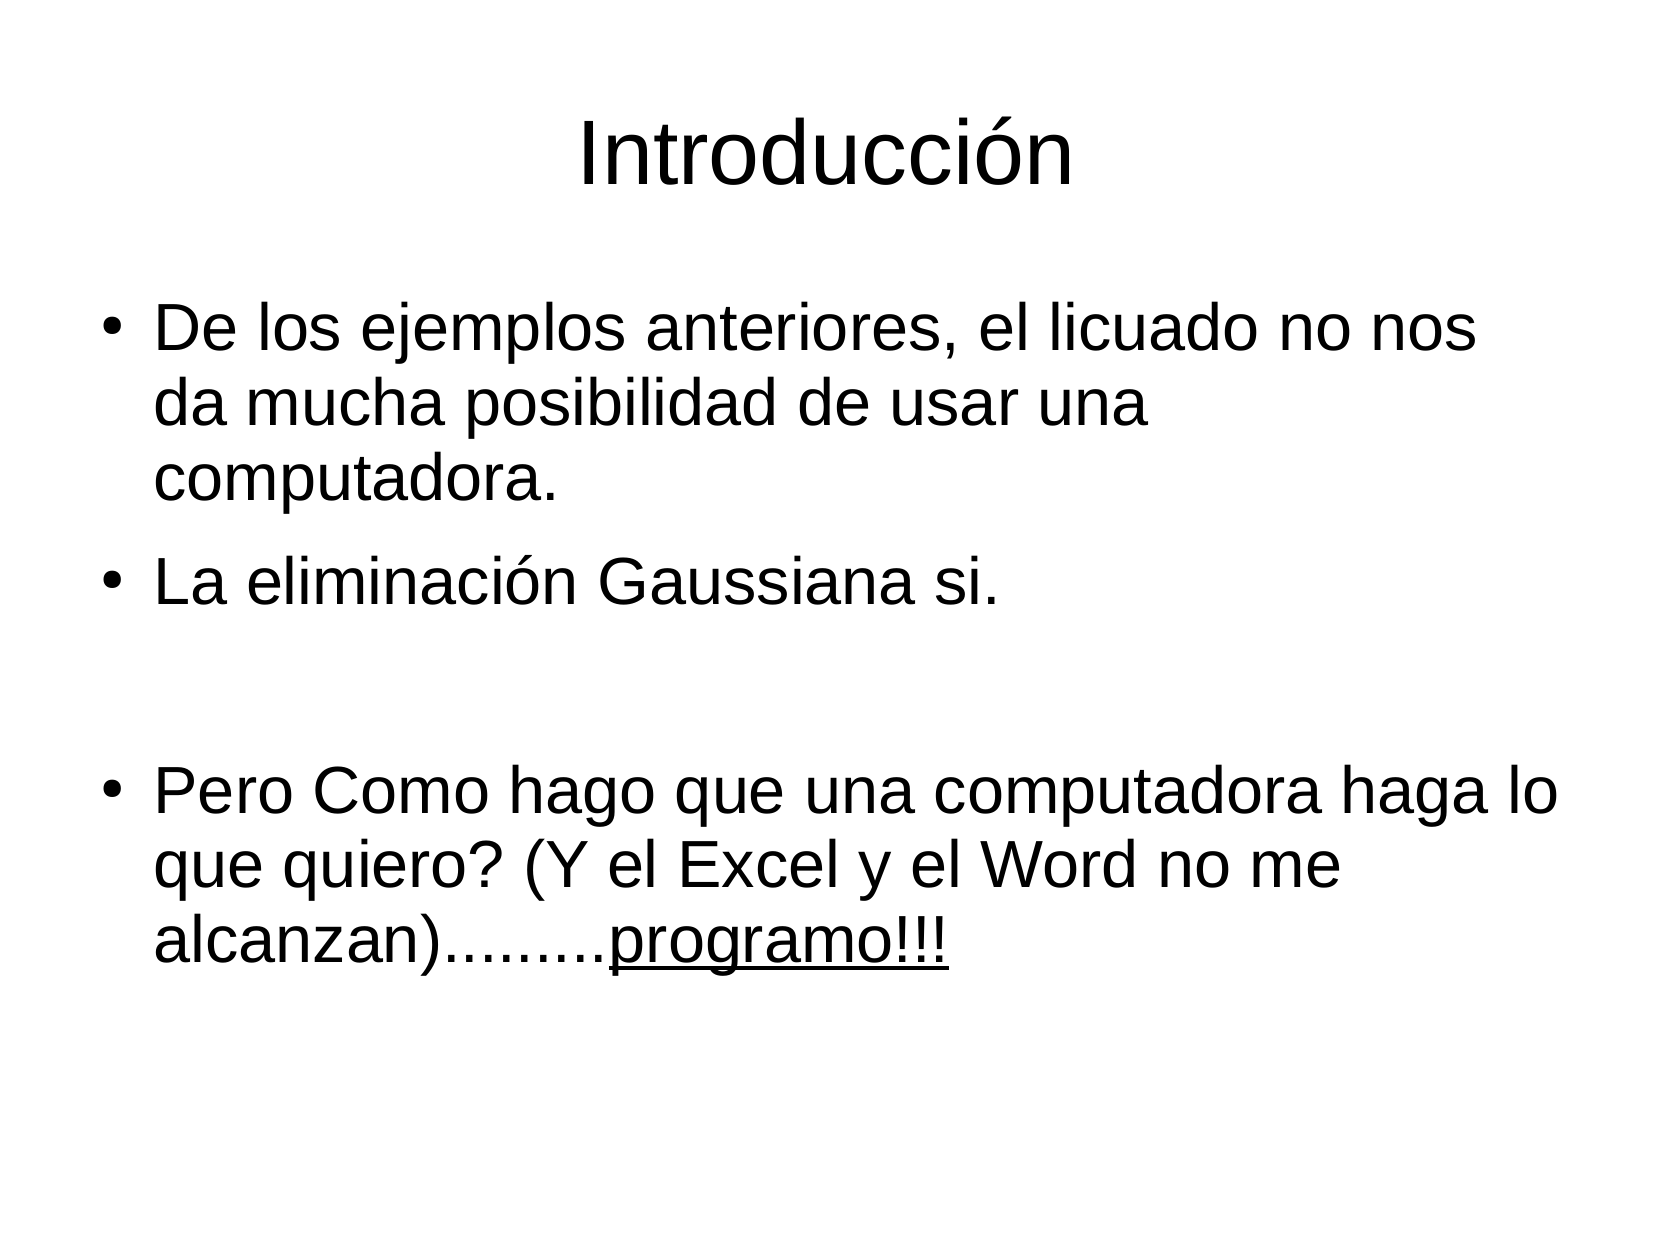

# Introducción
De los ejemplos anteriores, el licuado no nos da mucha posibilidad de usar una computadora.
La eliminación Gaussiana si.
Pero Como hago que una computadora haga lo que quiero? (Y el Excel y el Word no me alcanzan).........programo!!!